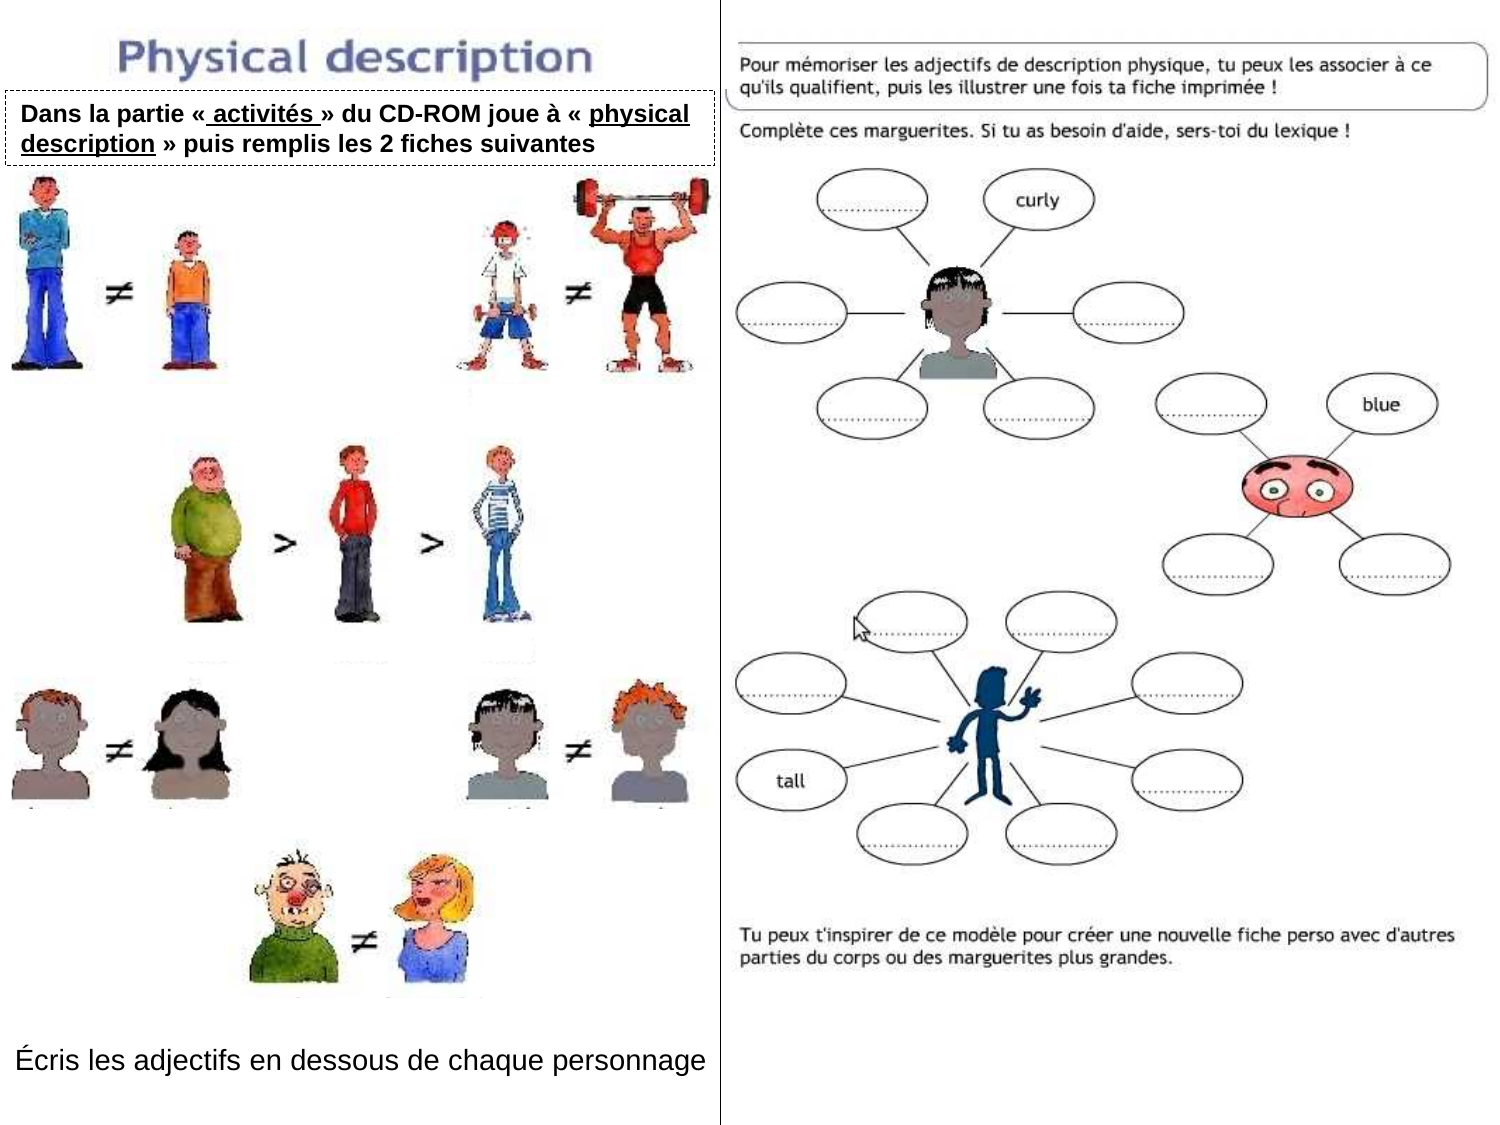

Dans la partie « activités » du CD-ROM joue à « physical description » puis remplis les 2 fiches suivantes
Écris les adjectifs en dessous de chaque personnage